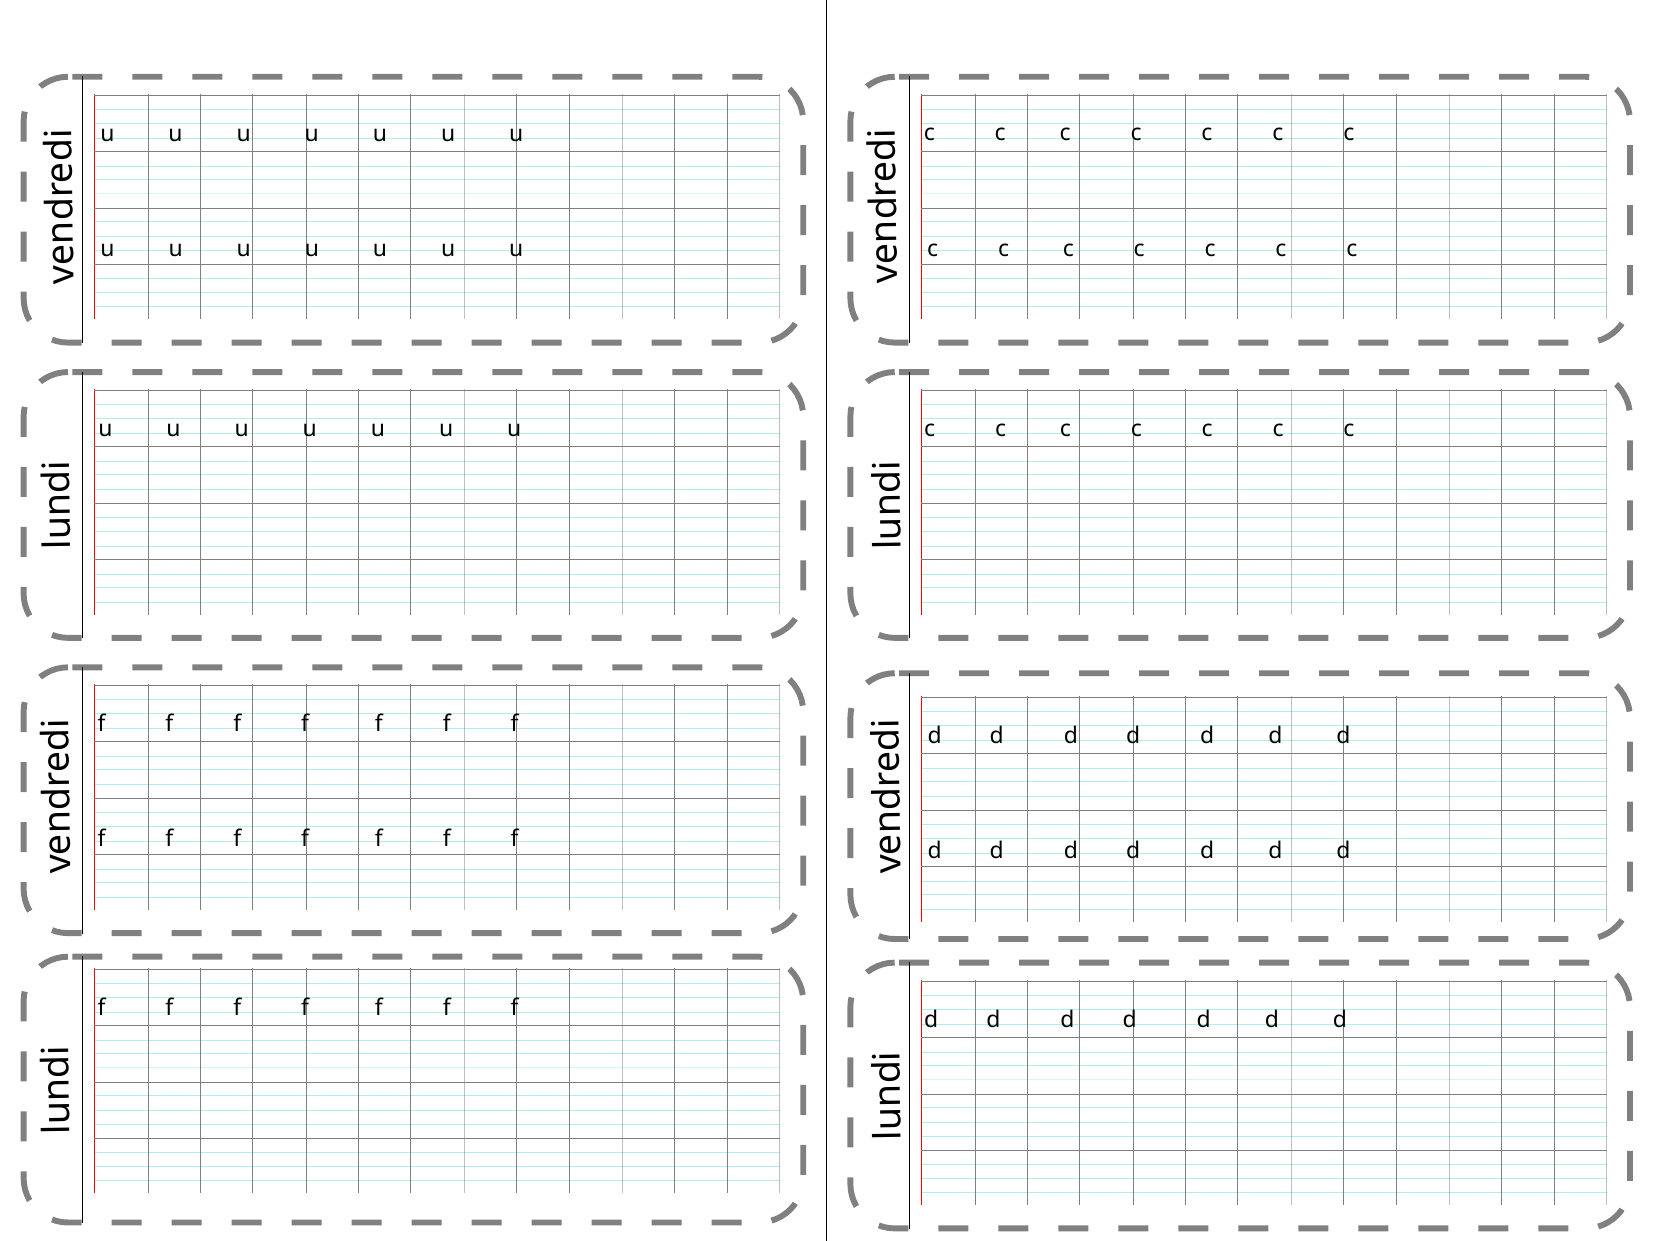

c c c c c c c
u u u u u u u
vendredi
vendredi
u u u u u u u
c c c c c c c
u u u u u u u
c c c c c c c
lundi
lundi
f f f f f f f
d d d d d d d
vendredi
vendredi
f f f f f f f
d d d d d d d
f f f f f f f
d d d d d d d
lundi
lundi